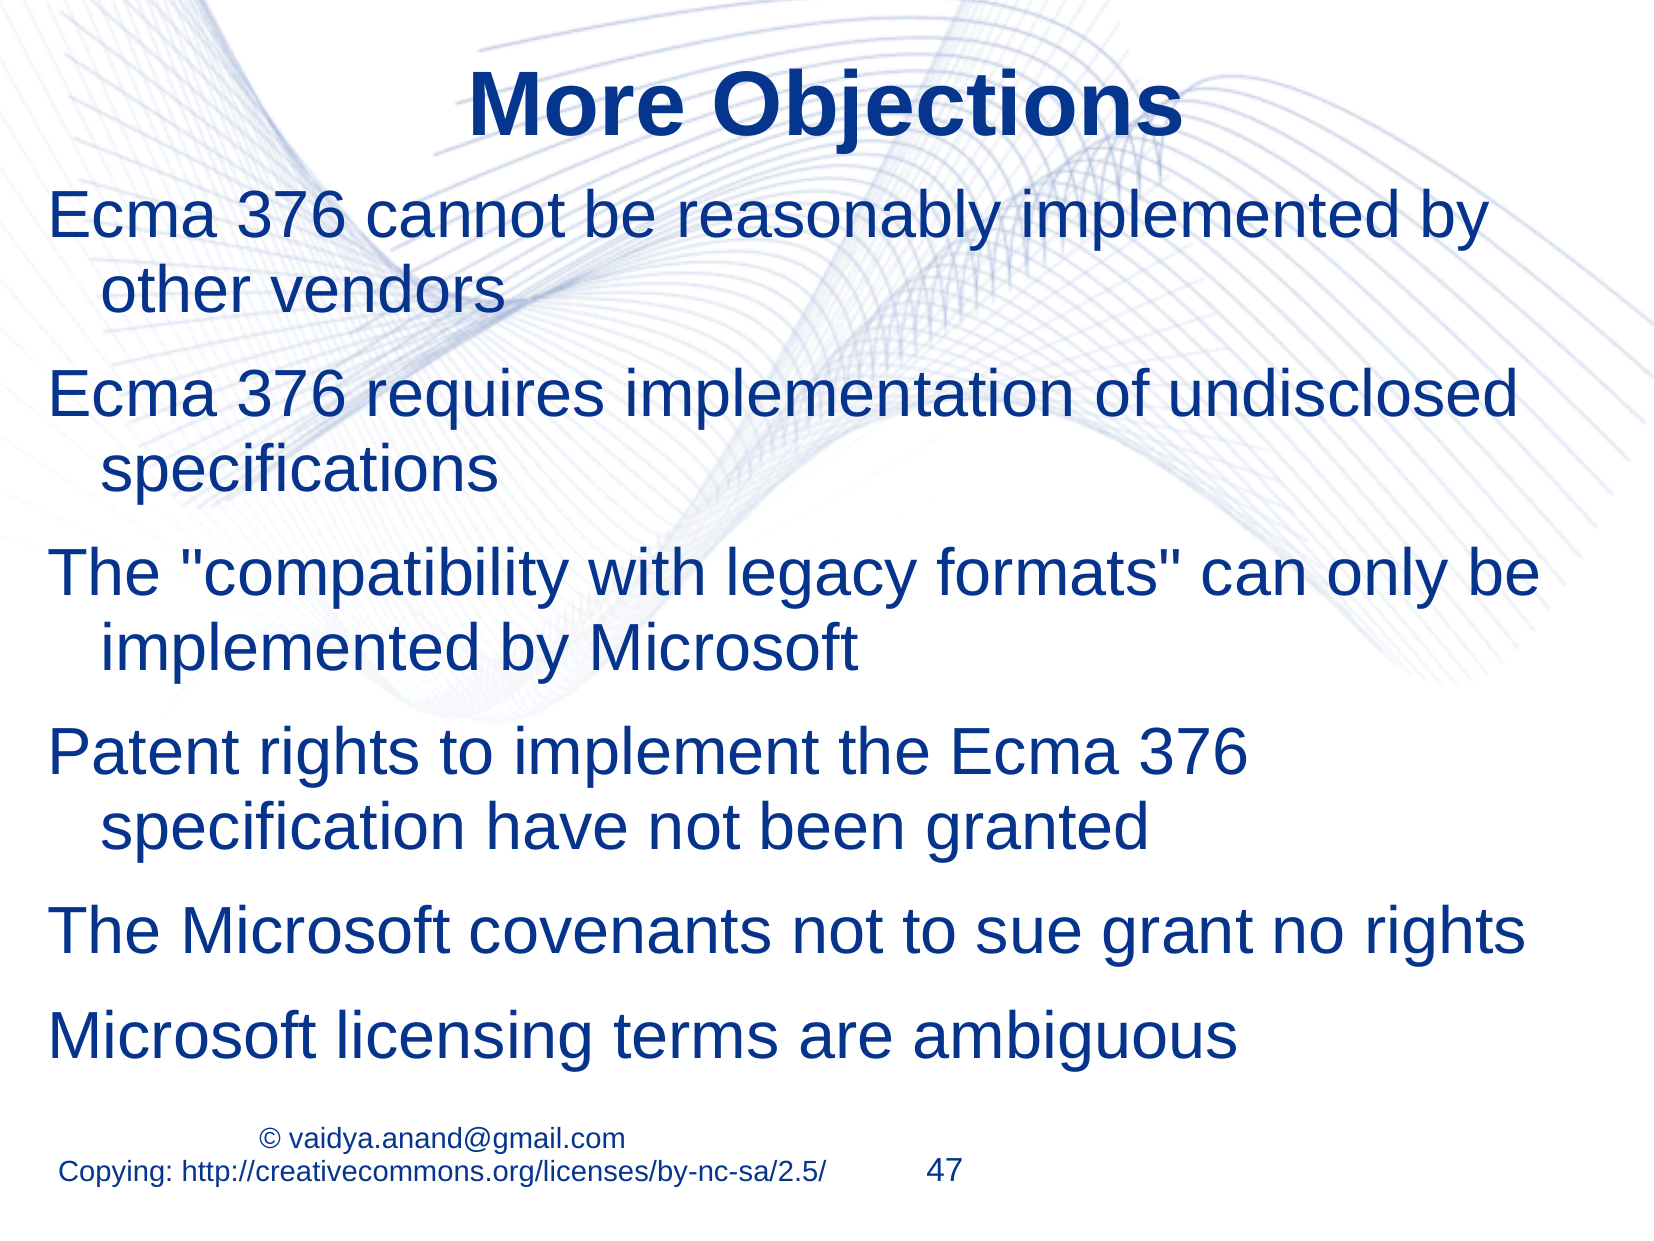

# More Objections
Ecma 376 cannot be reasonably implemented by other vendors
Ecma 376 requires implementation of undisclosed specifications
The "compatibility with legacy formats" can only be implemented by Microsoft
Patent rights to implement the Ecma 376 specification have not been granted
The Microsoft covenants not to sue grant no rights
Microsoft licensing terms are ambiguous
http://www.broffice.org
47